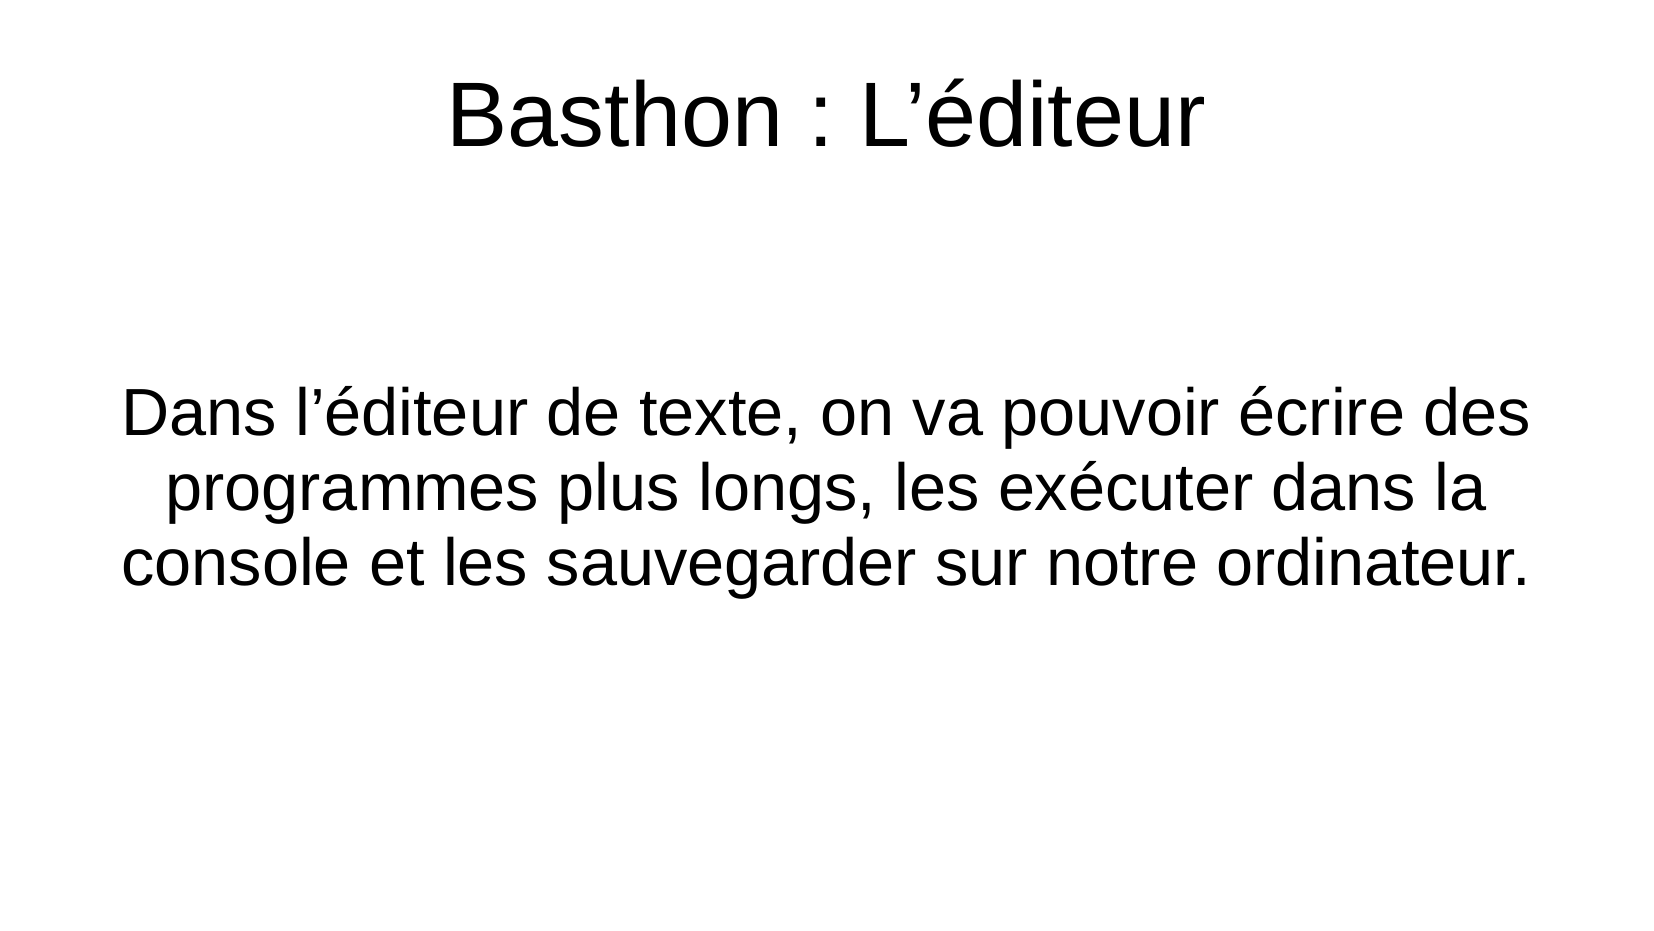

# Basthon : L’éditeur
Dans l’éditeur de texte, on va pouvoir écrire des programmes plus longs, les exécuter dans la console et les sauvegarder sur notre ordinateur.